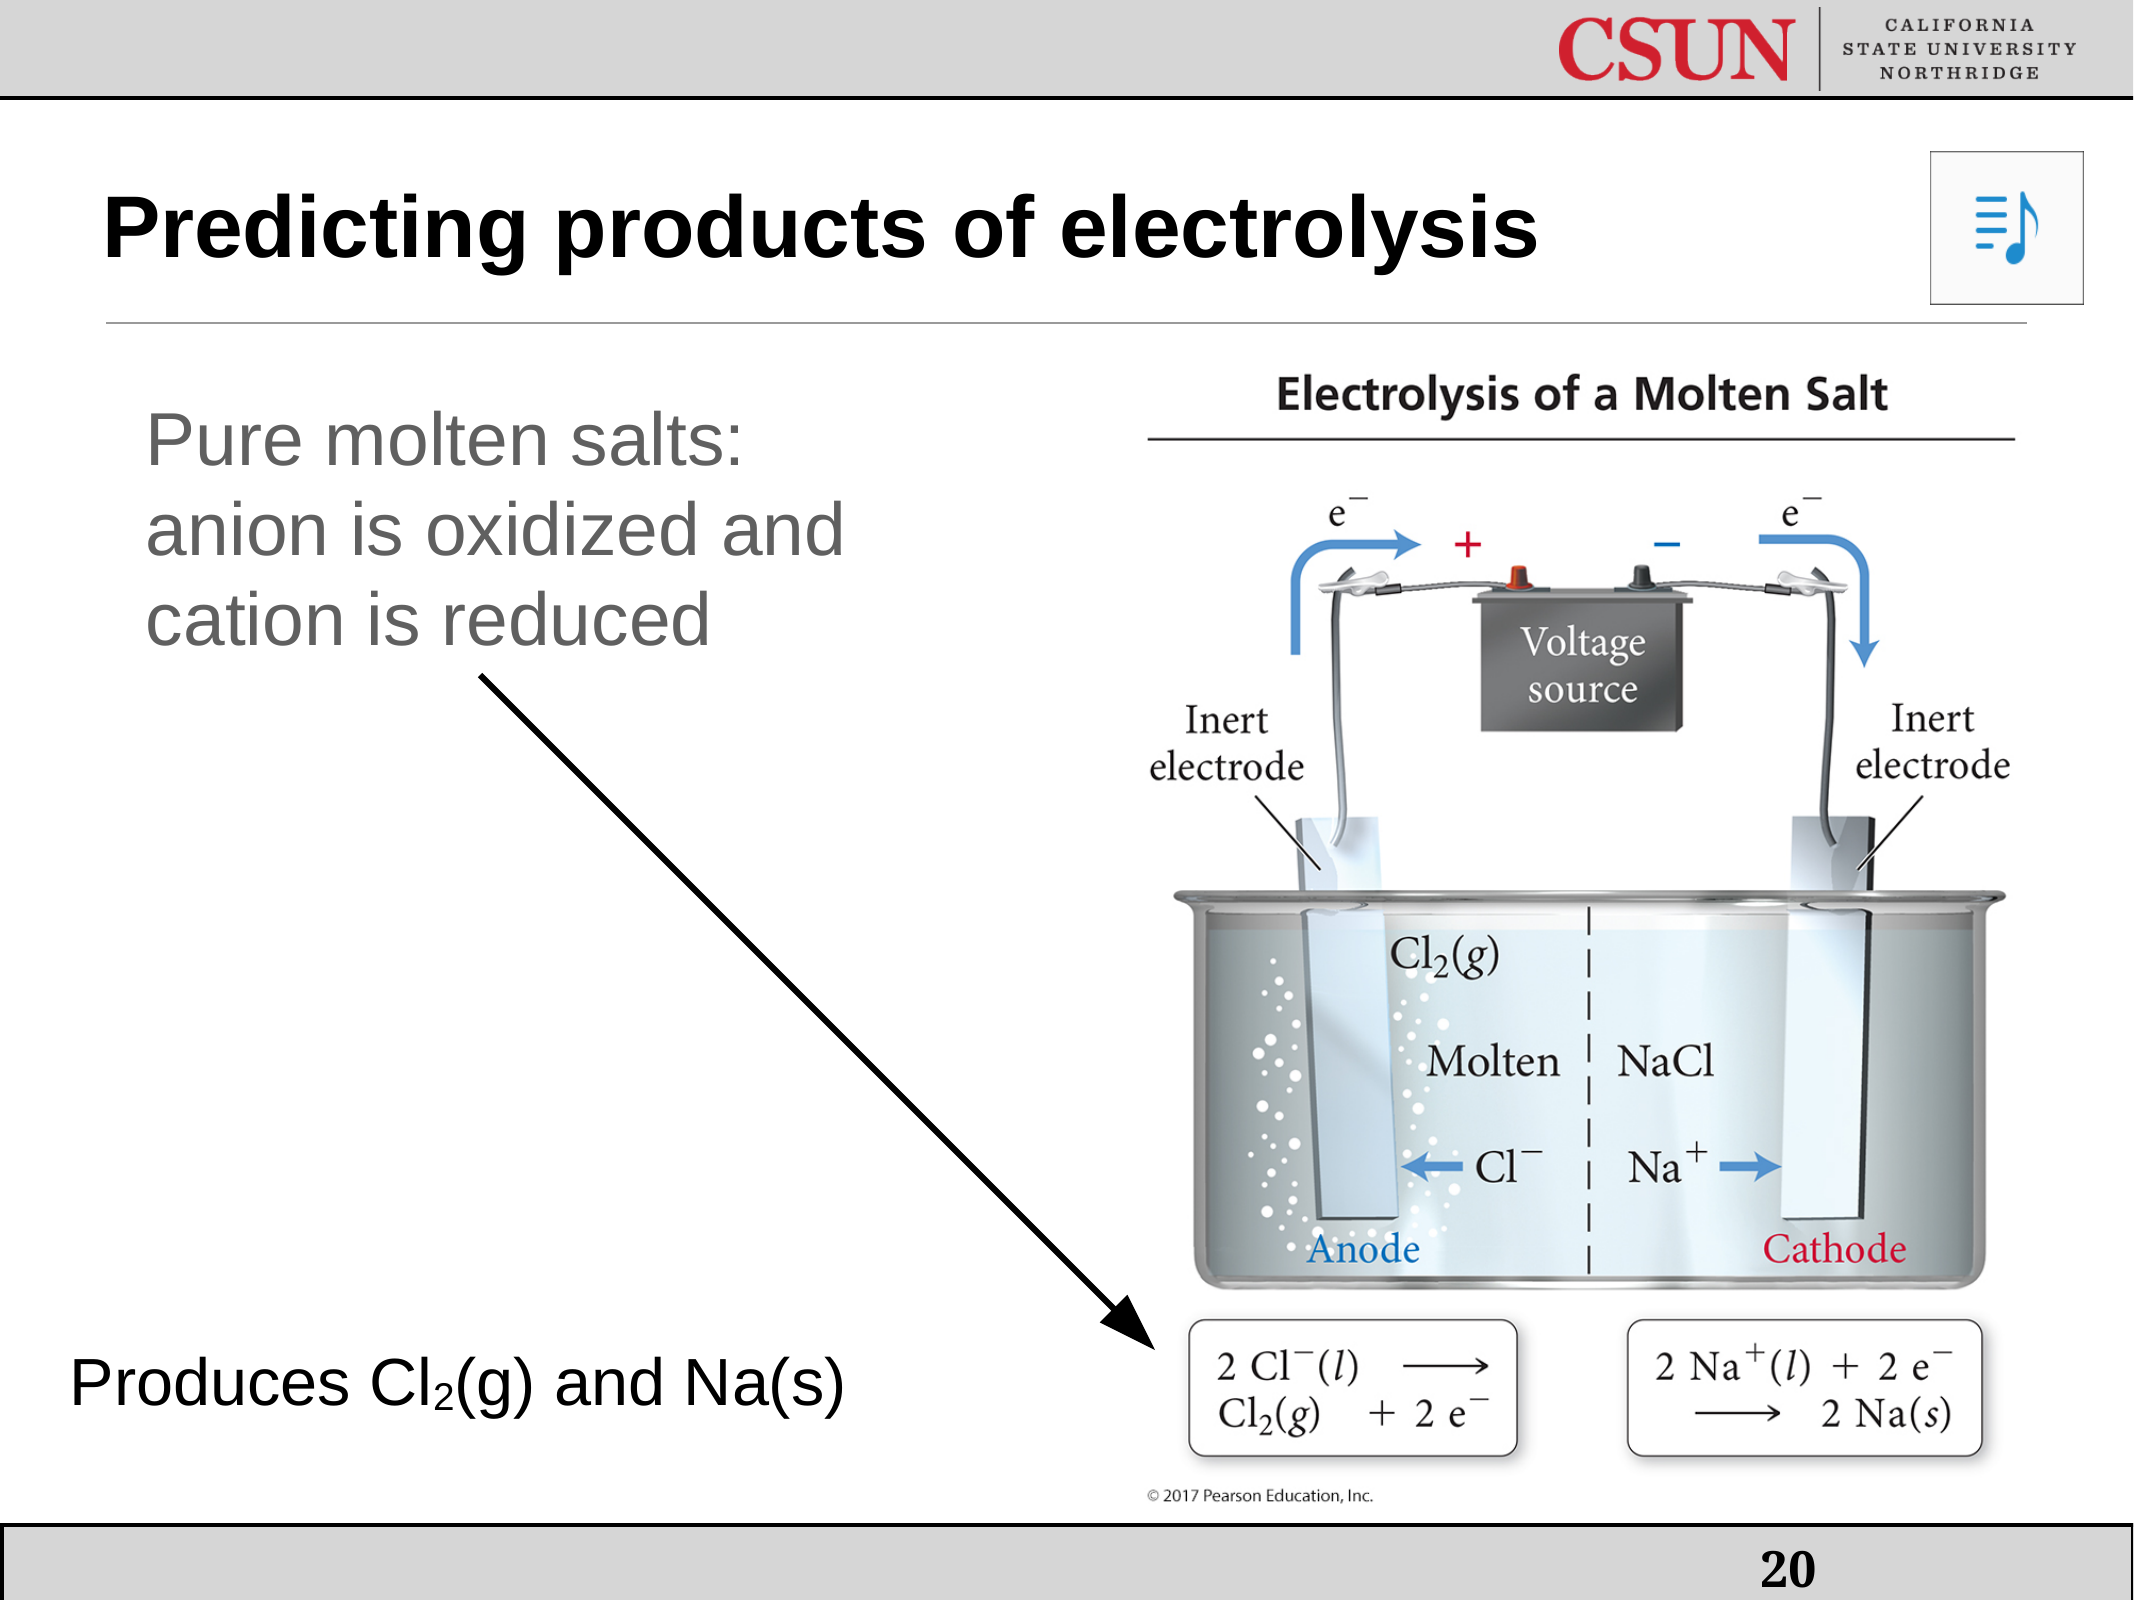

# Predicting products of electrolysis
Pure molten salts: anion is oxidized and cation is reduced
Produces Cl2(g) and Na(s)
20